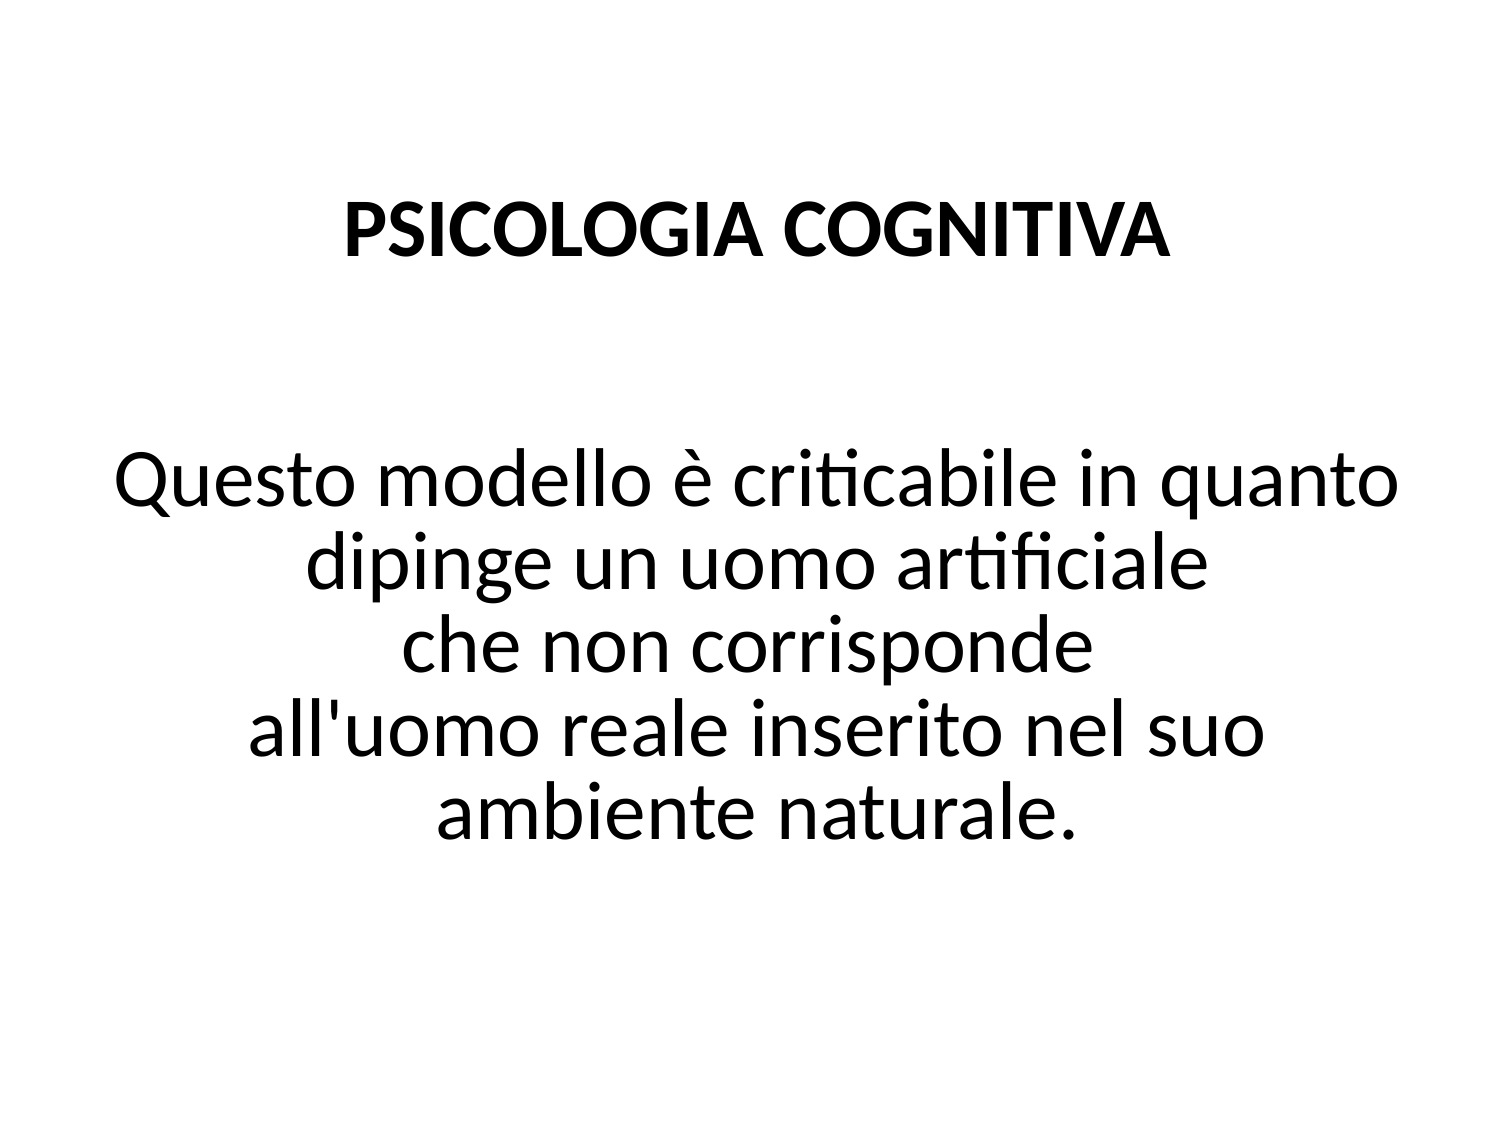

# PSICOLOGIA COGNITIVA Questo modello è criticabile in quanto dipinge un uomo artificiale che non corrisponde all'uomo reale inserito nel suo ambiente naturale.